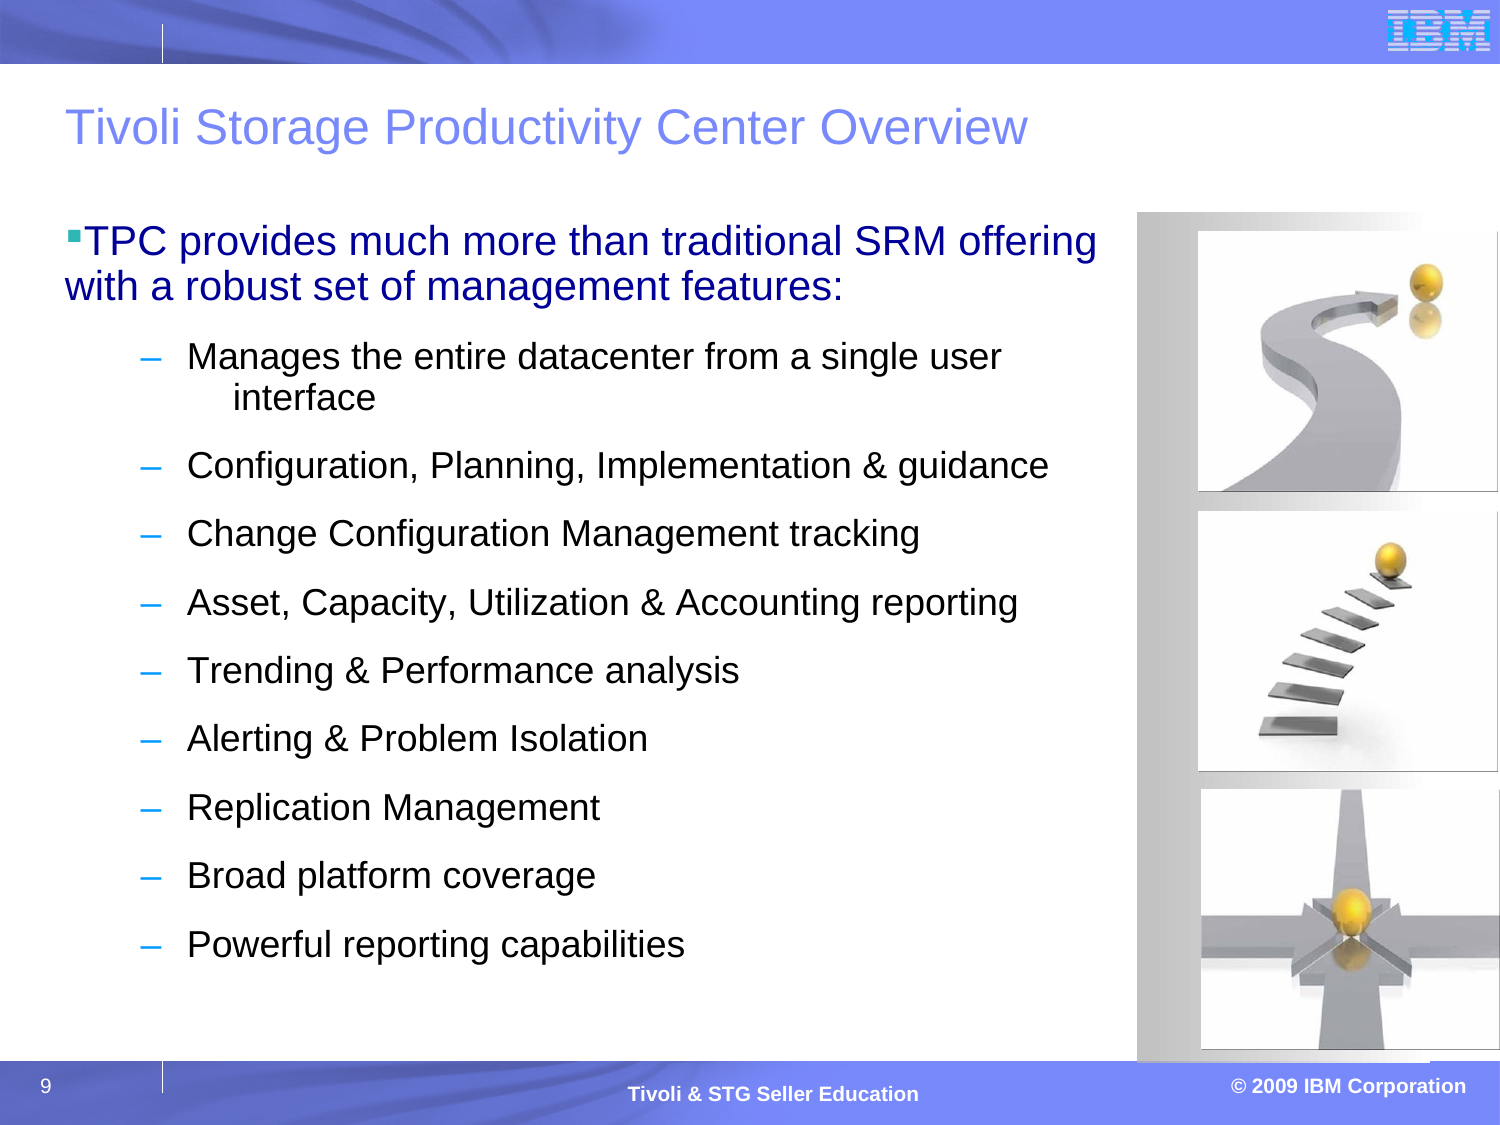

# Tivoli Storage Productivity Center Overview
TPC provides much more than traditional SRM offering with a robust set of management features:
Manages the entire datacenter from a single user interface
Configuration, Planning, Implementation & guidance
Change Configuration Management tracking
Asset, Capacity, Utilization & Accounting reporting
Trending & Performance analysis
Alerting & Problem Isolation
Replication Management
Broad platform coverage
Powerful reporting capabilities